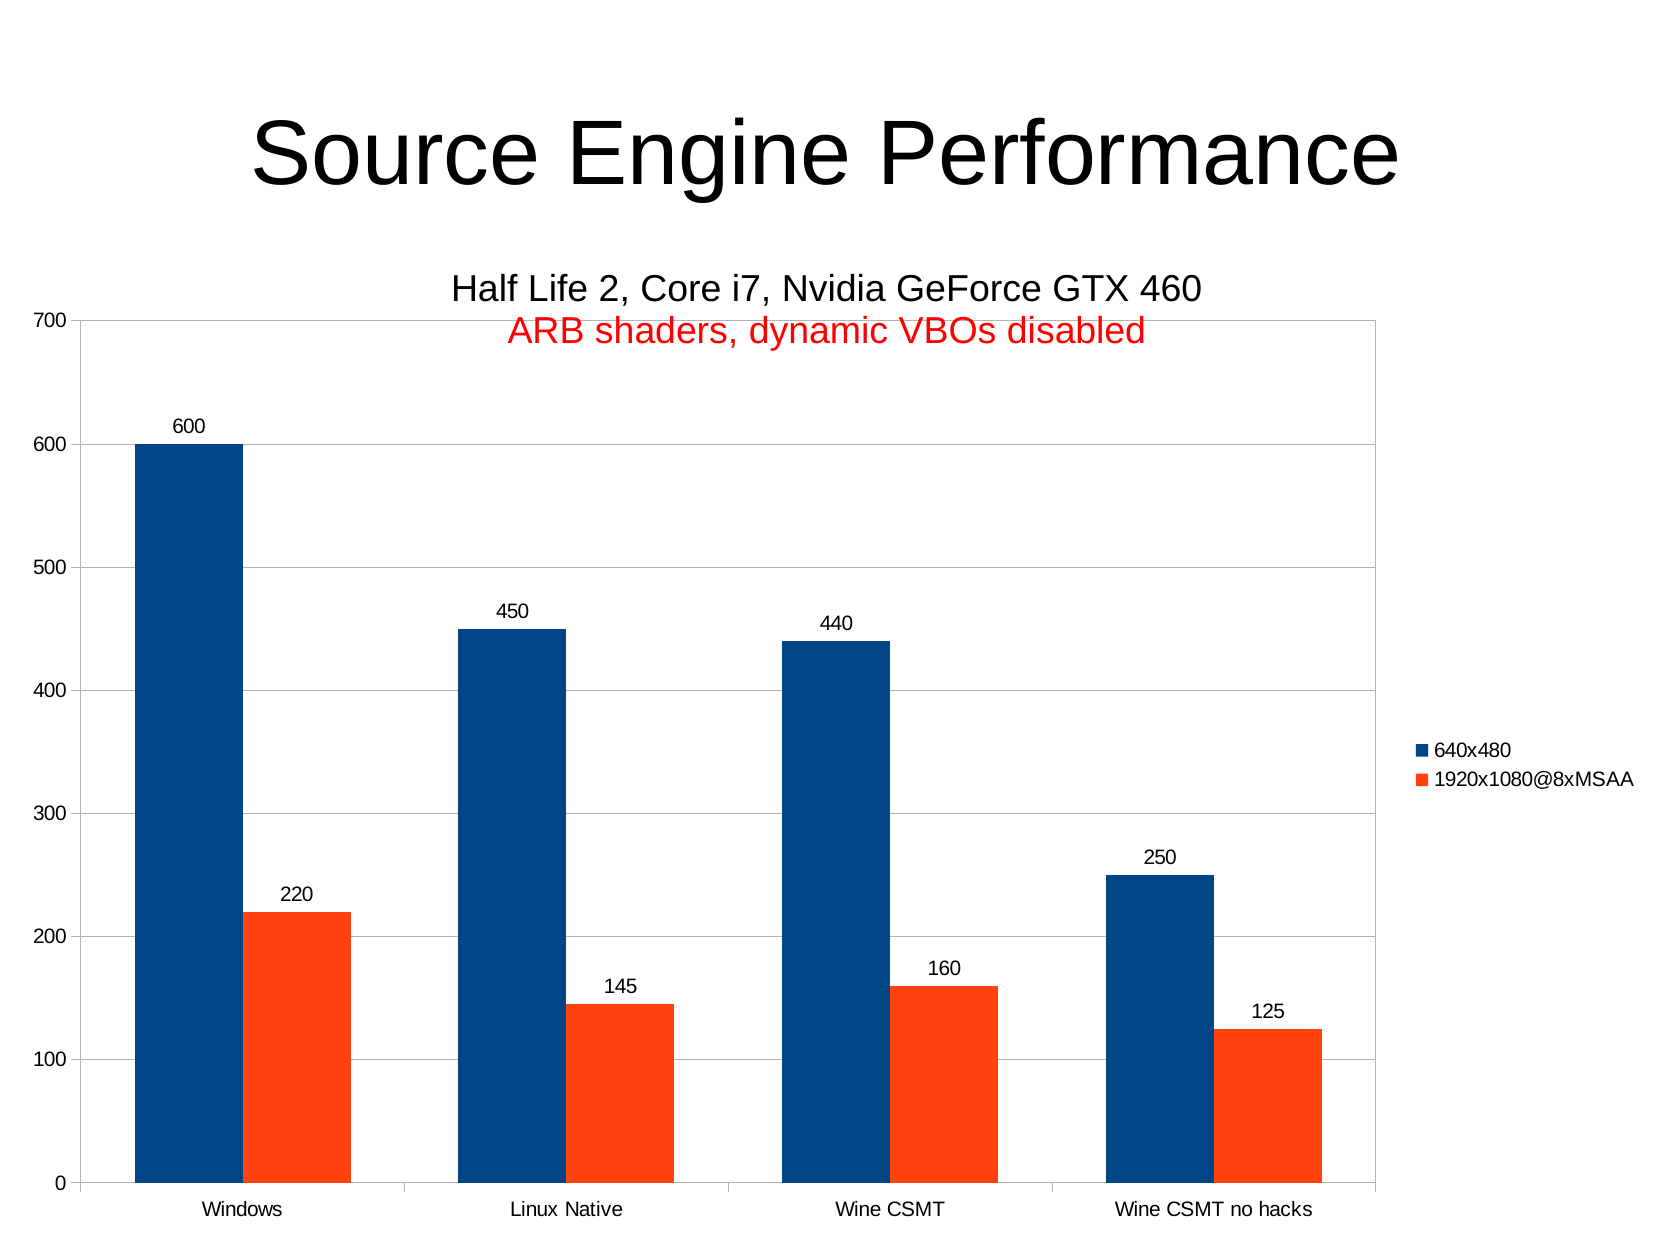

# Source Engine Performance
Half Life 2, Core i7, Nvidia GeForce GTX 460
ARB shaders, dynamic VBOs disabled
### Chart
| Category | 640x480 | 1920x1080@8xMSAA |
|---|---|---|
| Windows | 600.0 | 220.0 |
| Linux Native | 450.0 | 145.0 |
| Wine CSMT | 440.0 | 160.0 |
| Wine CSMT no hacks | 250.0 | 125.0 |